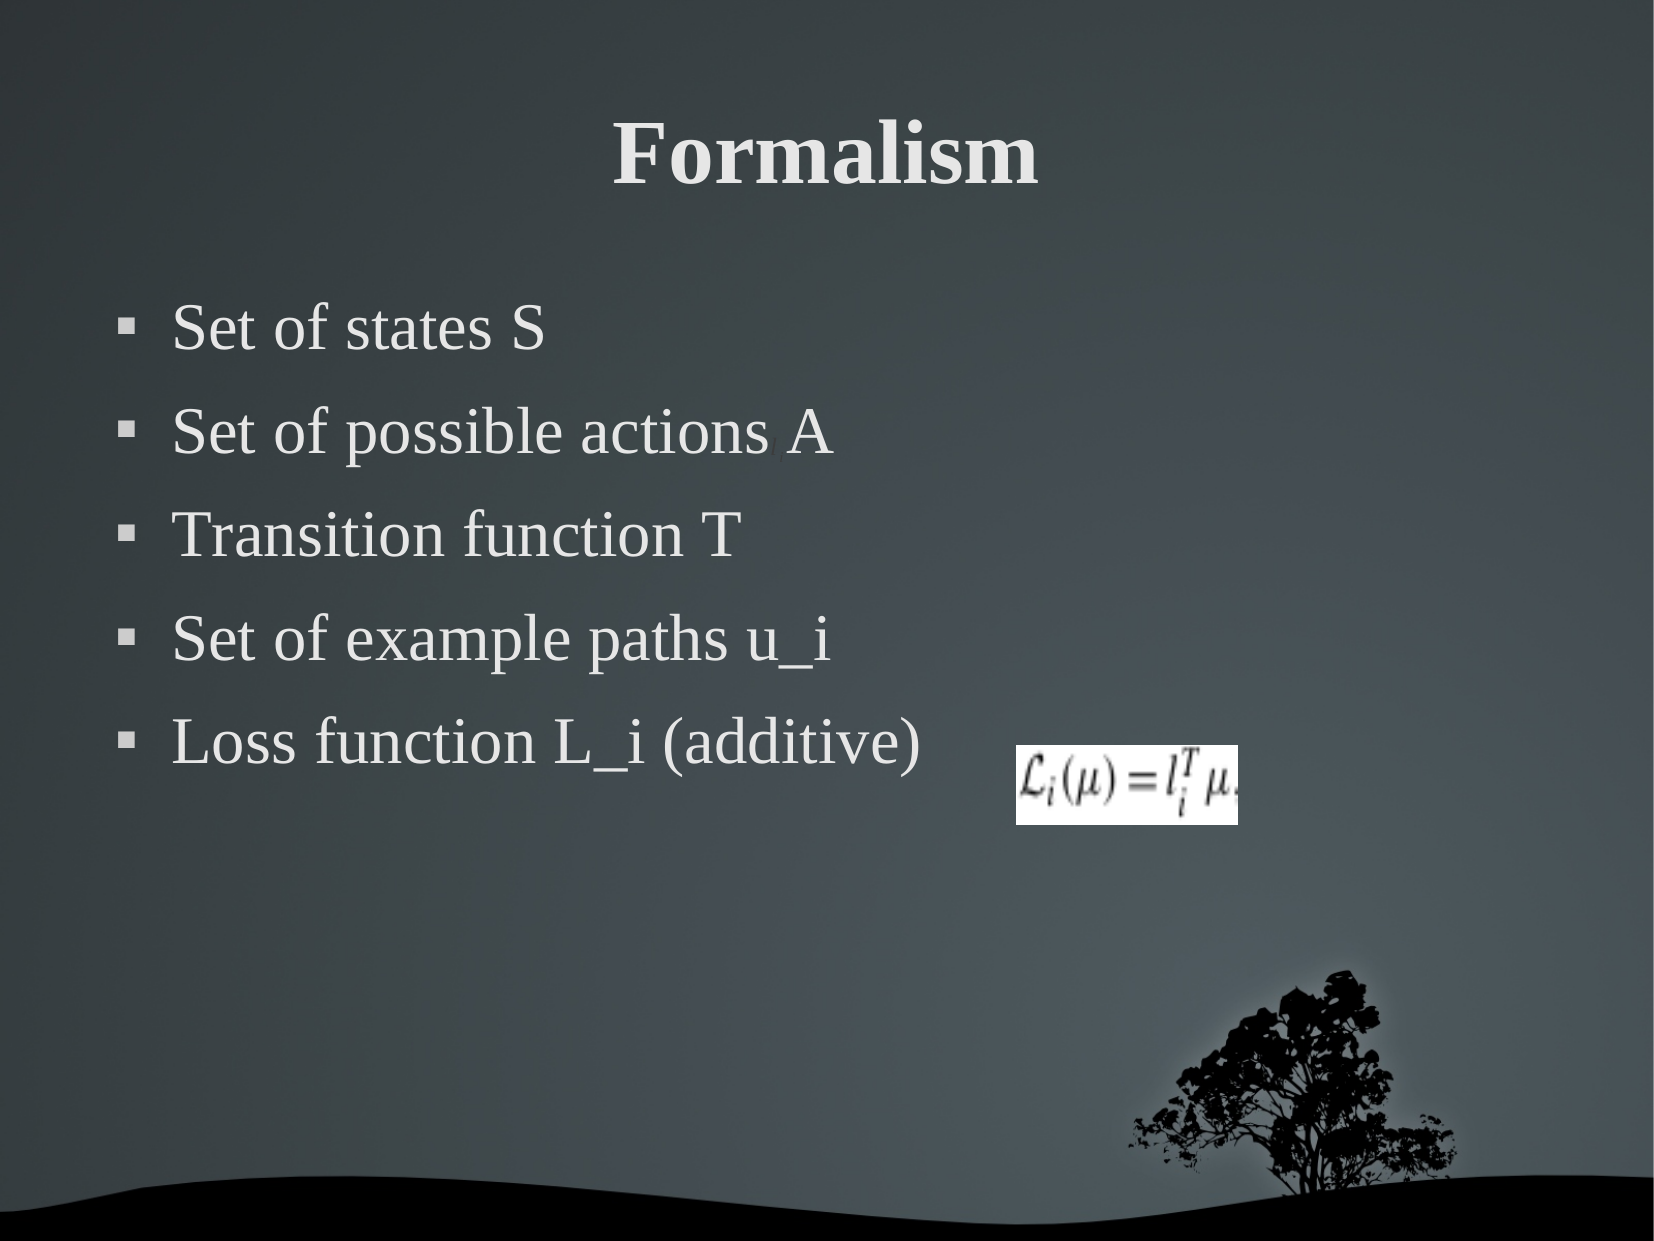

# Formalism
Set of states S
Set of possible actions A
Transition function T
Set of example paths u_i
Loss function L_i (additive)